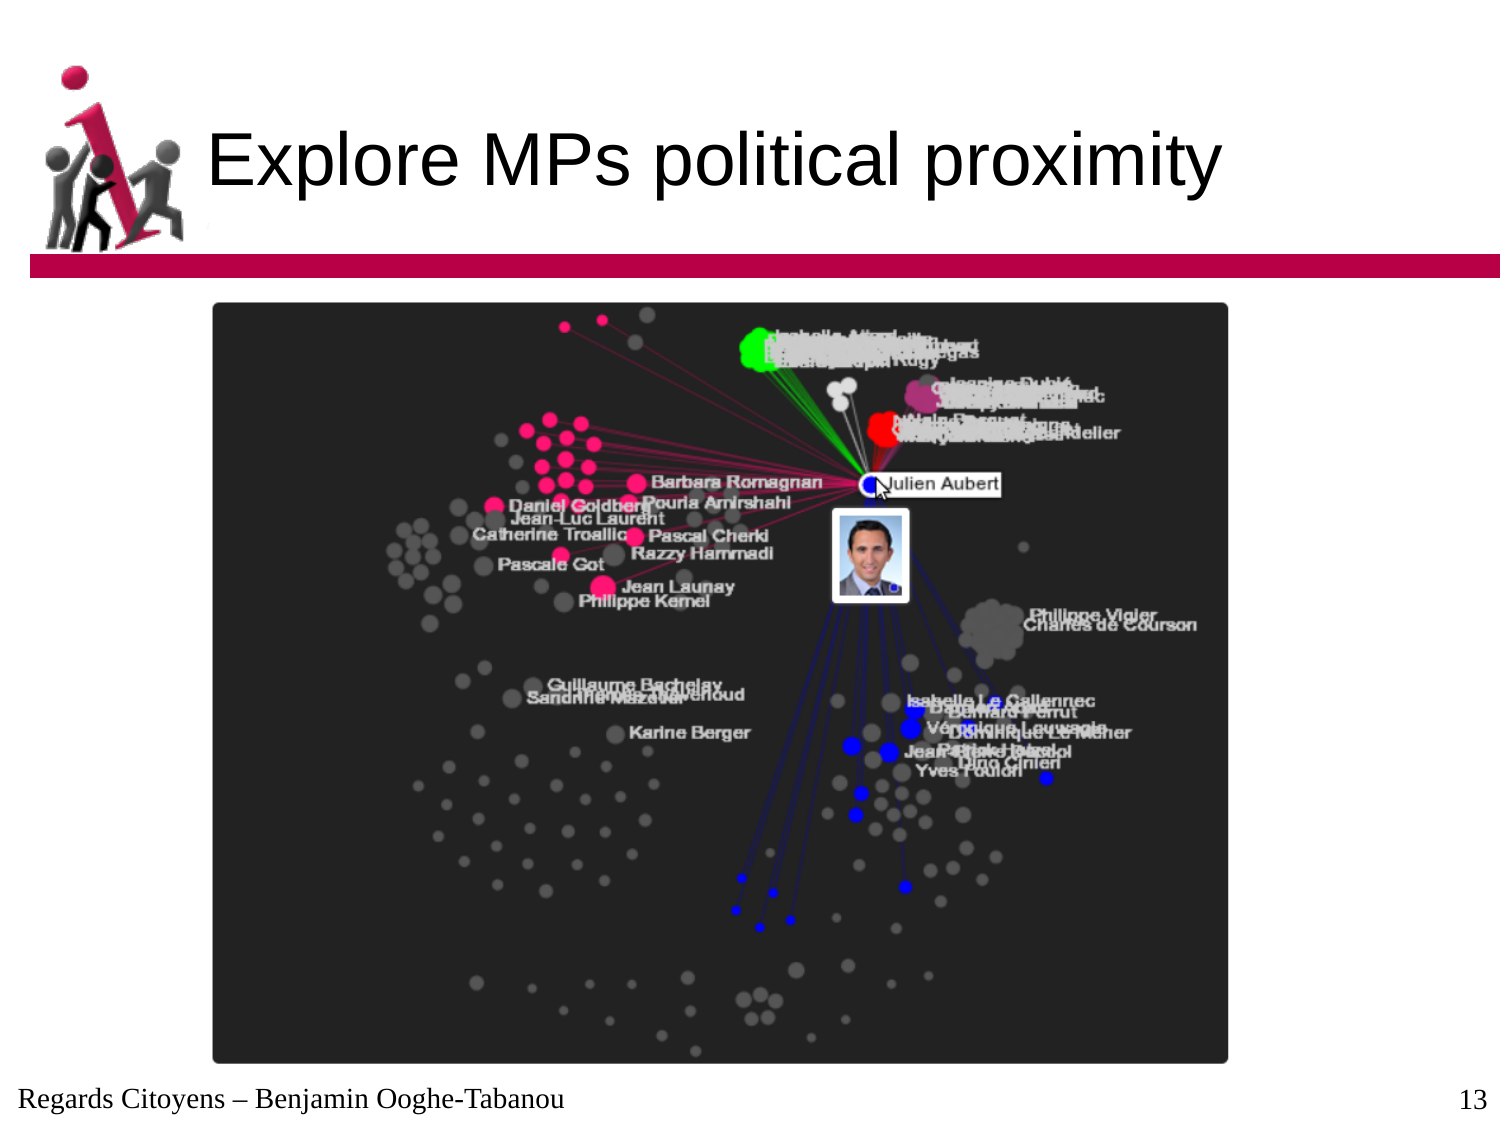

# Explore MPs political proximity
Regards Citoyens - Split 2015
13